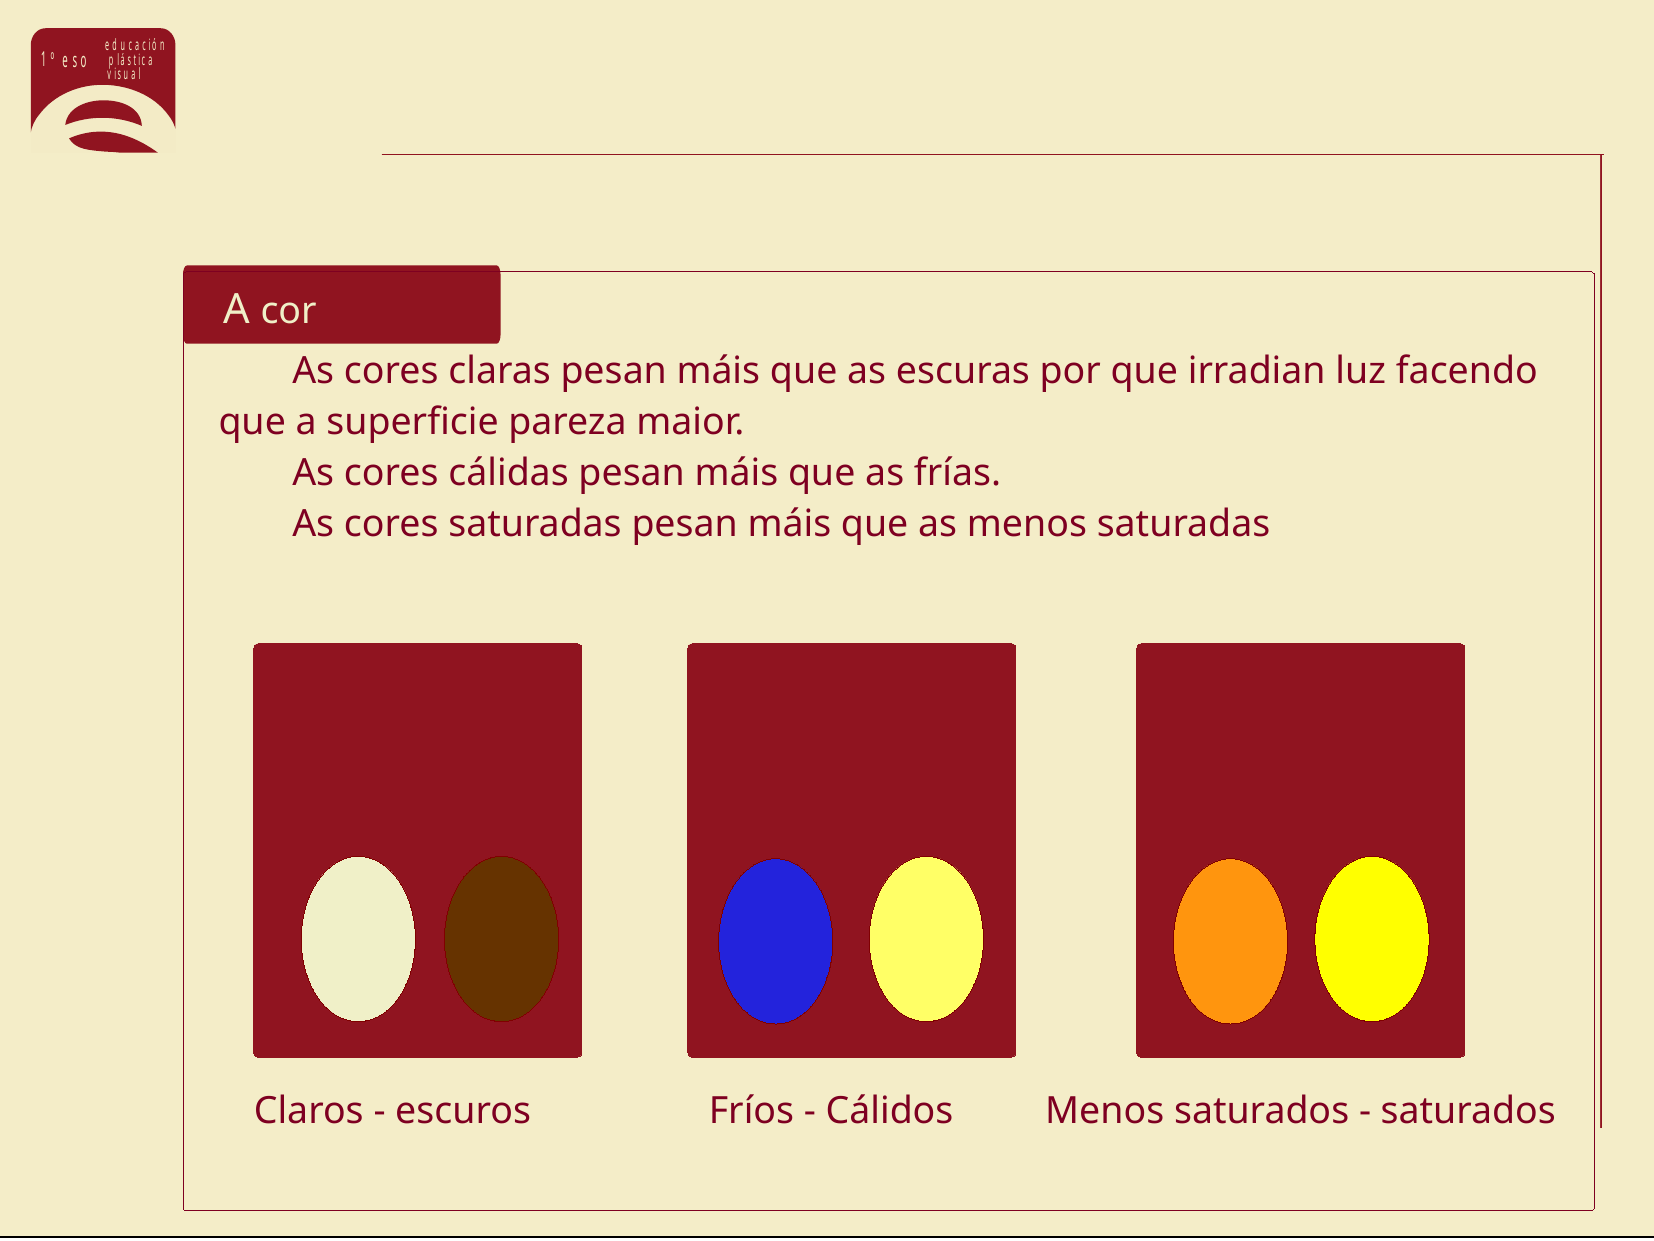

A cor
#
	As cores claras pesan máis que as escuras por que irradian luz facendo que a superficie pareza maior.
	As cores cálidas pesan máis que as frías.
	As cores saturadas pesan máis que as menos saturadas
Claros - escuros
Fríos - Cálidos
Menos saturados - saturados